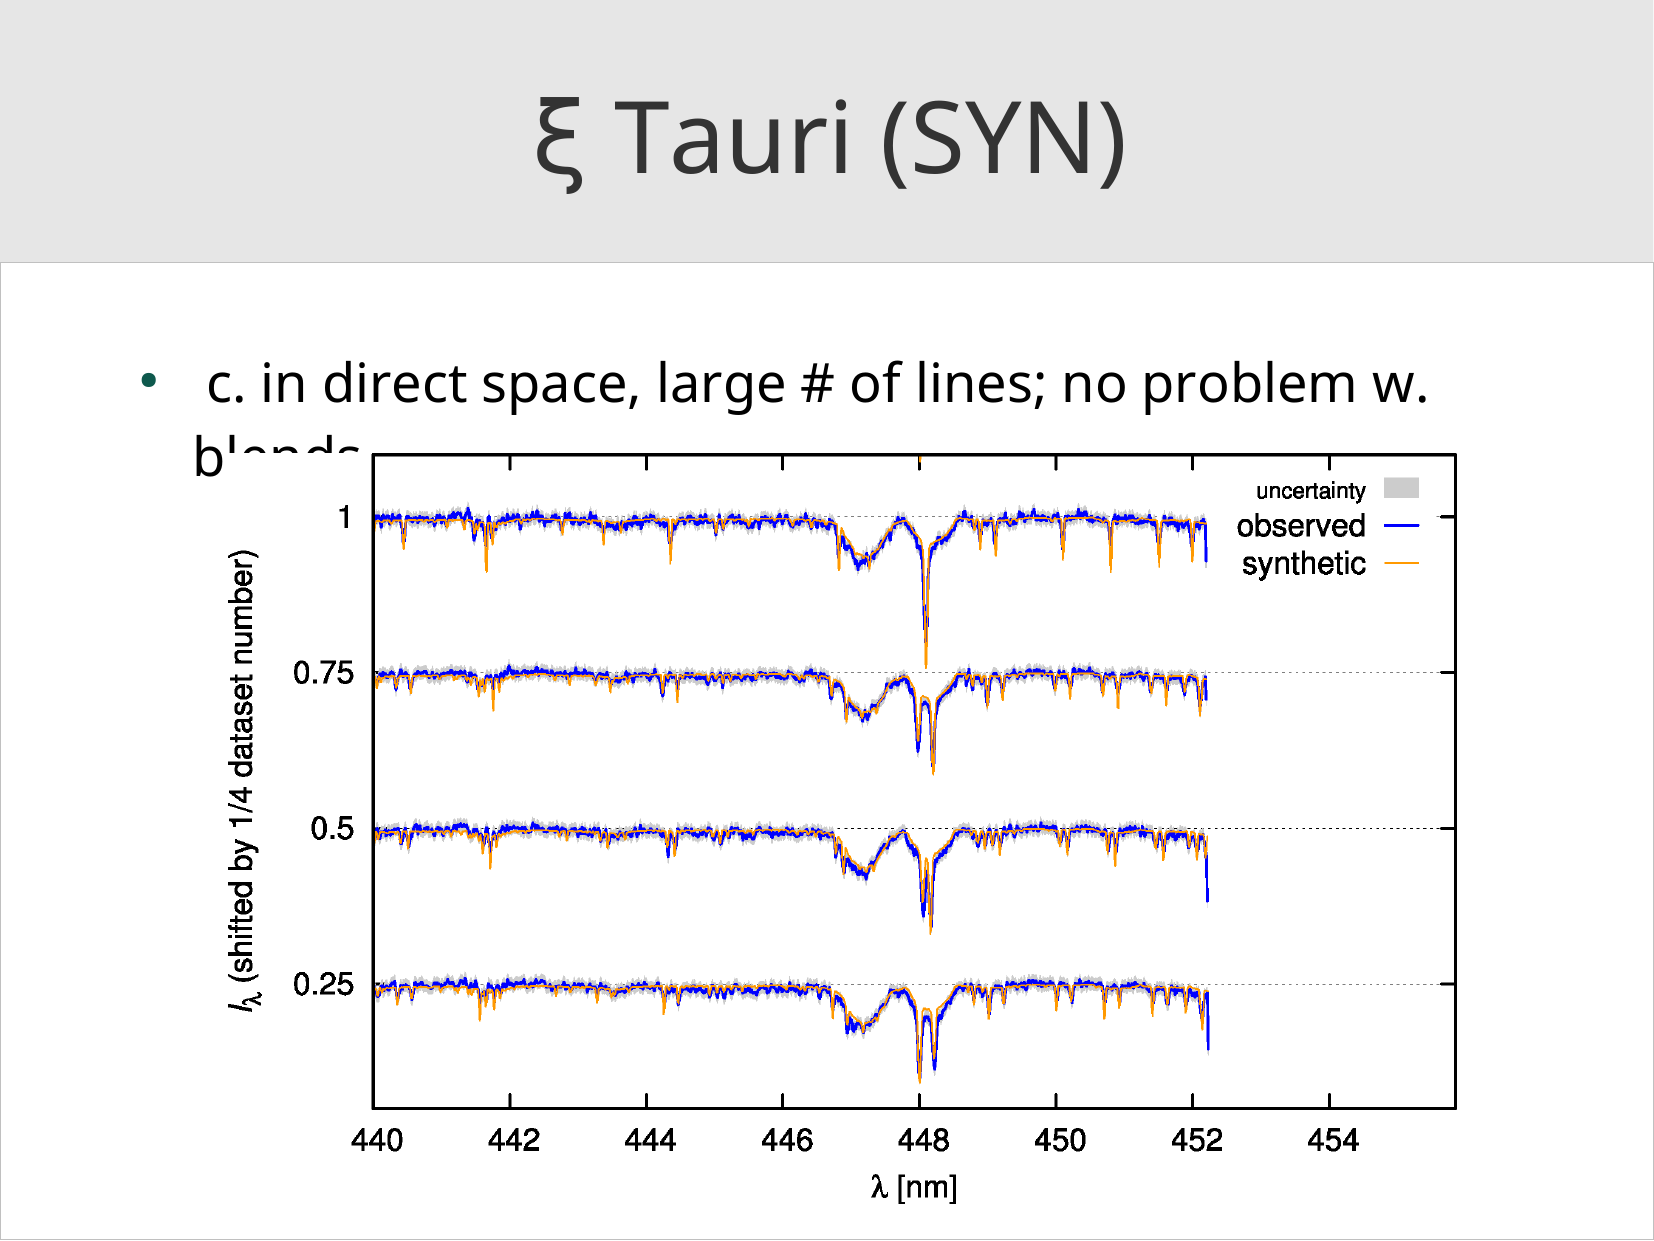

# ξ Tauri (SYN)
 c. in direct space, large # of lines; no problem w. blends